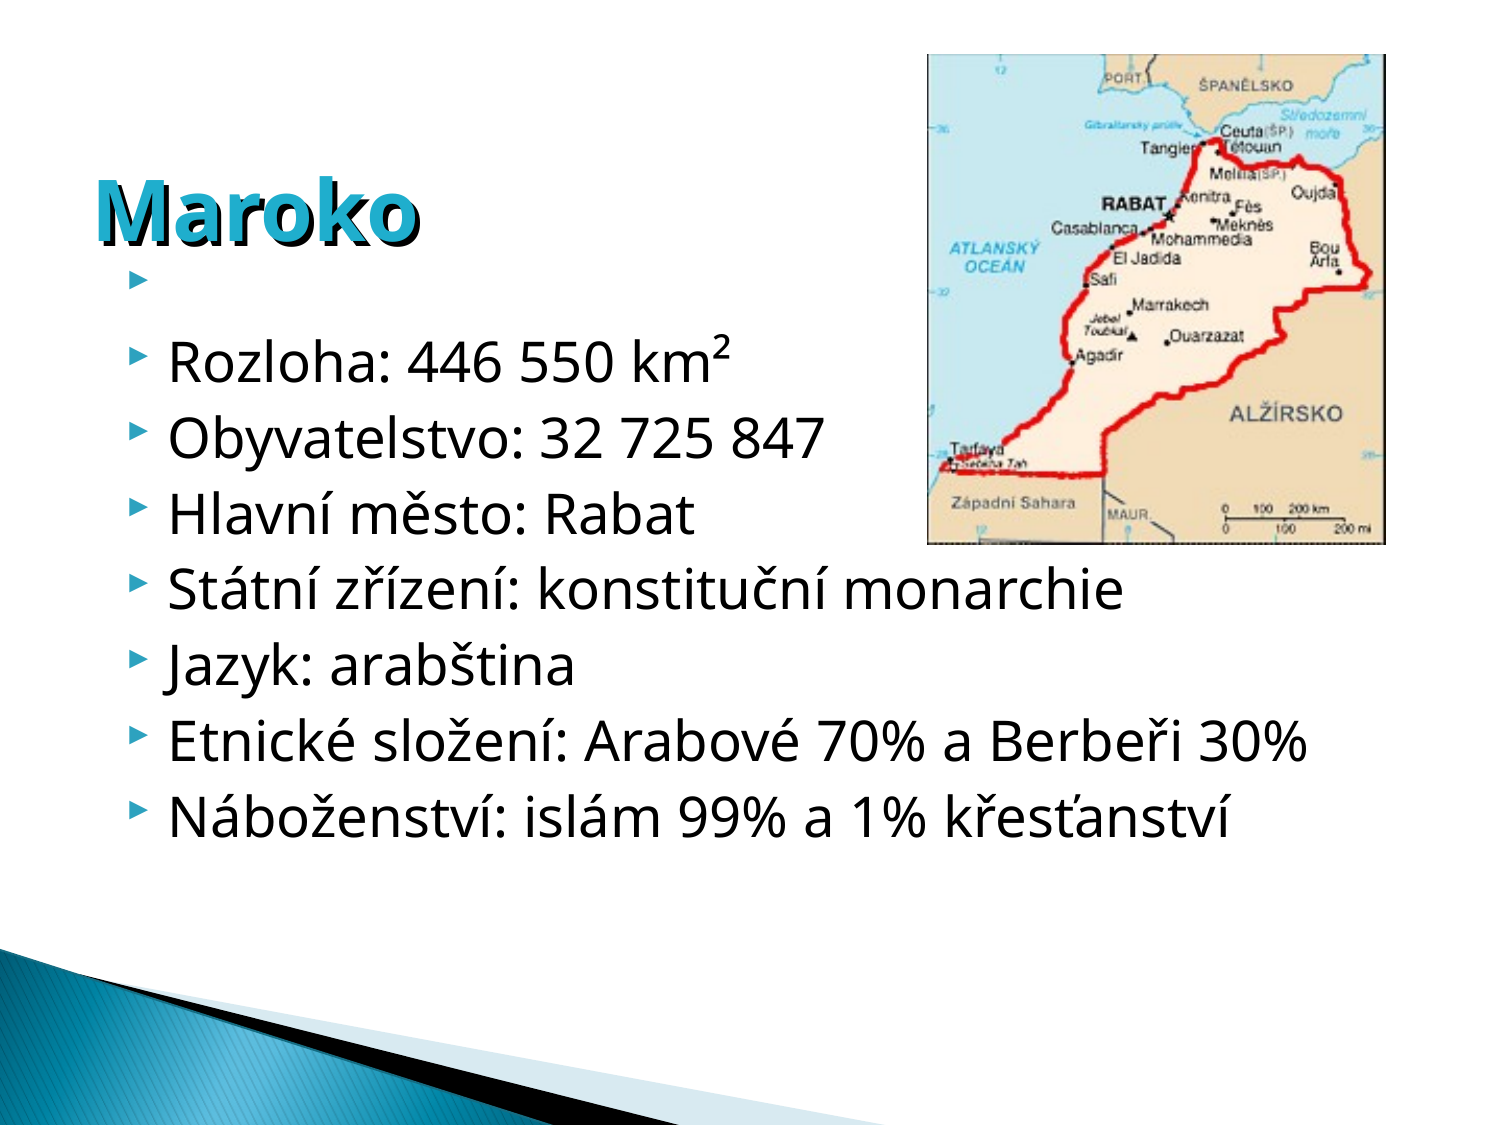

Maroko
# Rozloha: 446 550 km²
Obyvatelstvo: 32 725 847
Hlavní město: Rabat
Státní zřízení: konstituční monarchie
Jazyk: arabština
Etnické složení: Arabové 70% a Berbeři 30%
Náboženství: islám 99% a 1% křesťanství